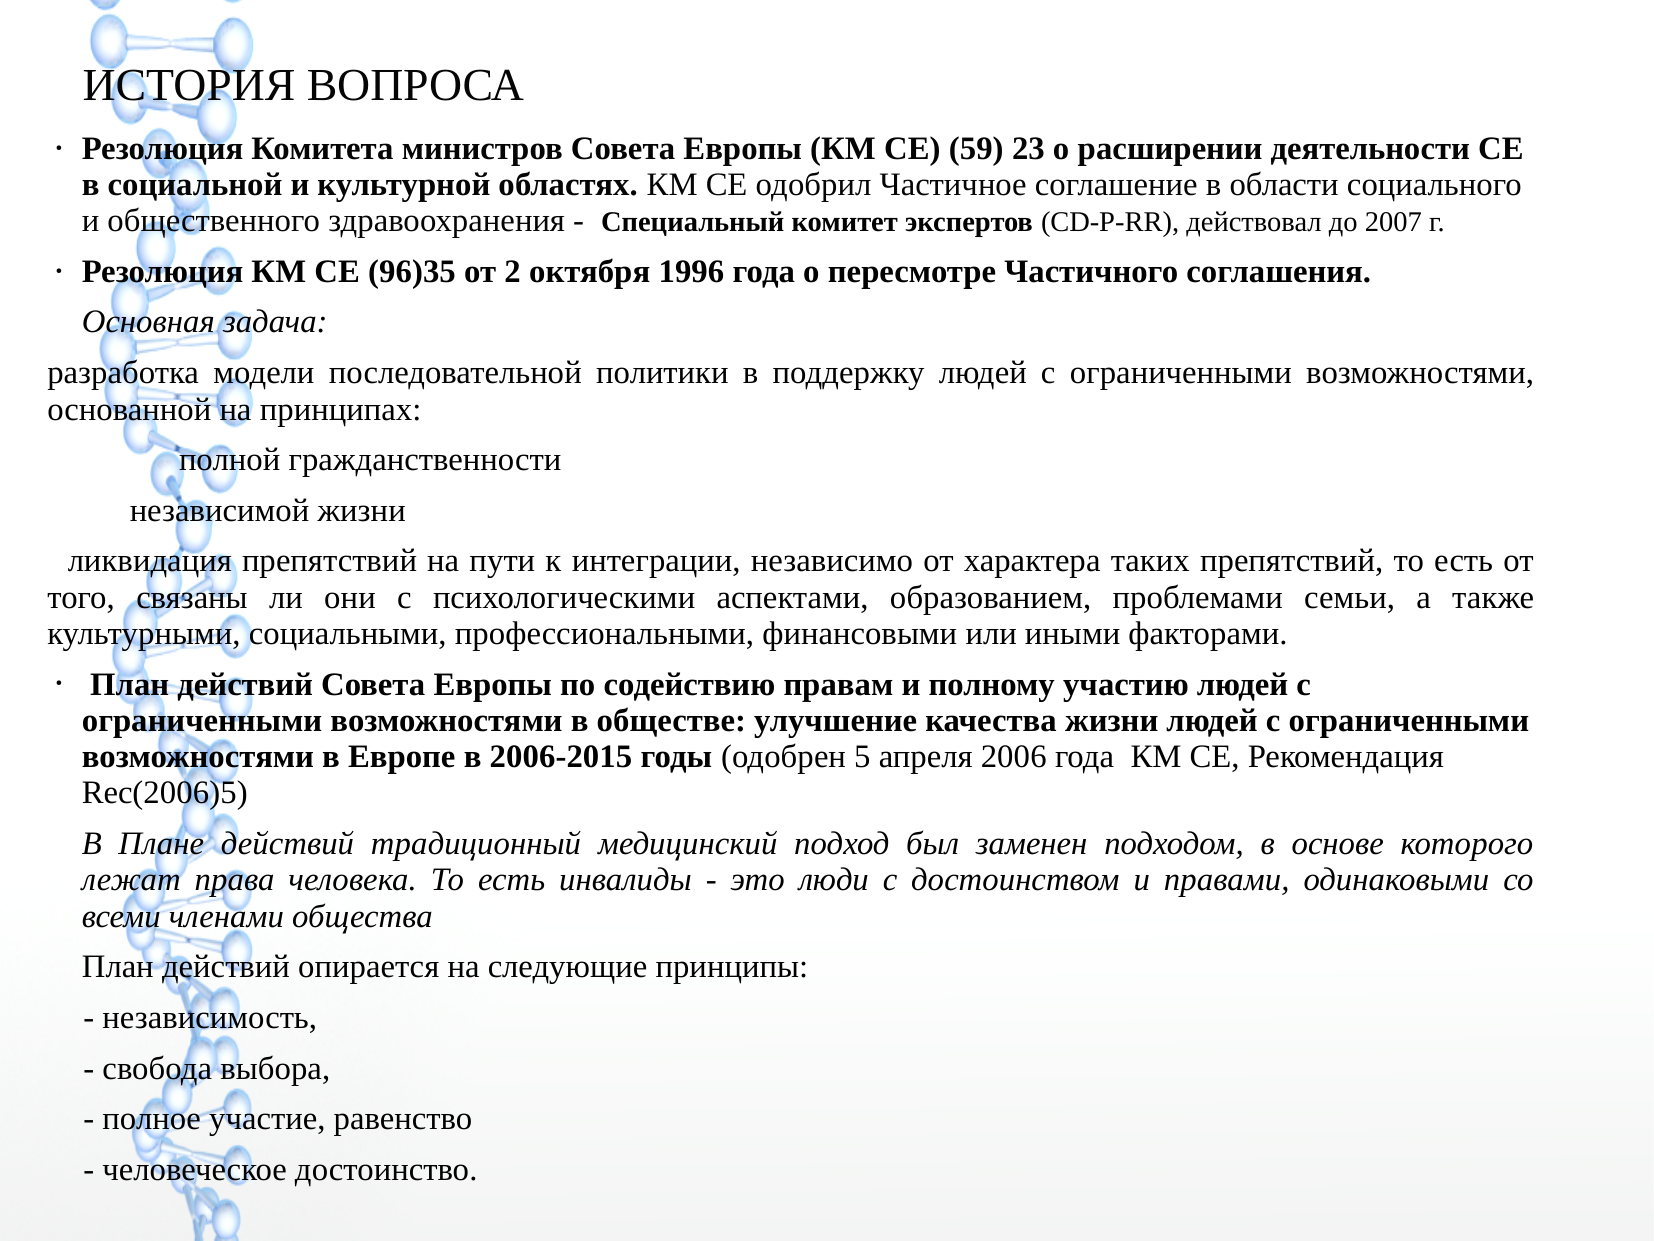

# ИСТОРИЯ ВОПРОСА
Резолюция Комитета министров Совета Европы (КМ СЕ) (59) 23 о расширении деятельности СЕ в социальной и культурной областях. КМ СЕ одобрил Частичное соглашение в области социального и общественного здравоохранения - Специальный комитет экспертов (CD-P-RR), действовал до 2007 г.
Резолюция КМ СЕ (96)35 от 2 октября 1996 года о пересмотре Частичного соглашения.
Основная задача:
разработка модели последовательной политики в поддержку людей с ограниченными возможностями, основанной на принципах:
 полной гражданственности
 независимой жизни
 ликвидация препятствий на пути к интеграции, независимо от характера таких препятствий, то есть от того, связаны ли они с психологическими аспектами, образованием, проблемами семьи, а также культурными, социальными, профессиональными, финансовыми или иными факторами.
 План действий Совета Европы по содействию правам и полному участию людей с ограниченными возможностями в обществе: улучшение качества жизни людей с ограниченными возможностями в Европе в 2006-2015 годы (одобрен 5 апреля 2006 года КМ СЕ, Рекомендация Rec(2006)5)
В Плане действий традиционный медицинский подход был заменен подходом, в основе которого лежат права человека. То есть инвалиды - это люди с достоинством и правами, одинаковыми со всеми членами общества
План действий опирается на следующие принципы:
- независимость,
- свобода выбора,
- полное участие, равенство
- человеческое достоинство.